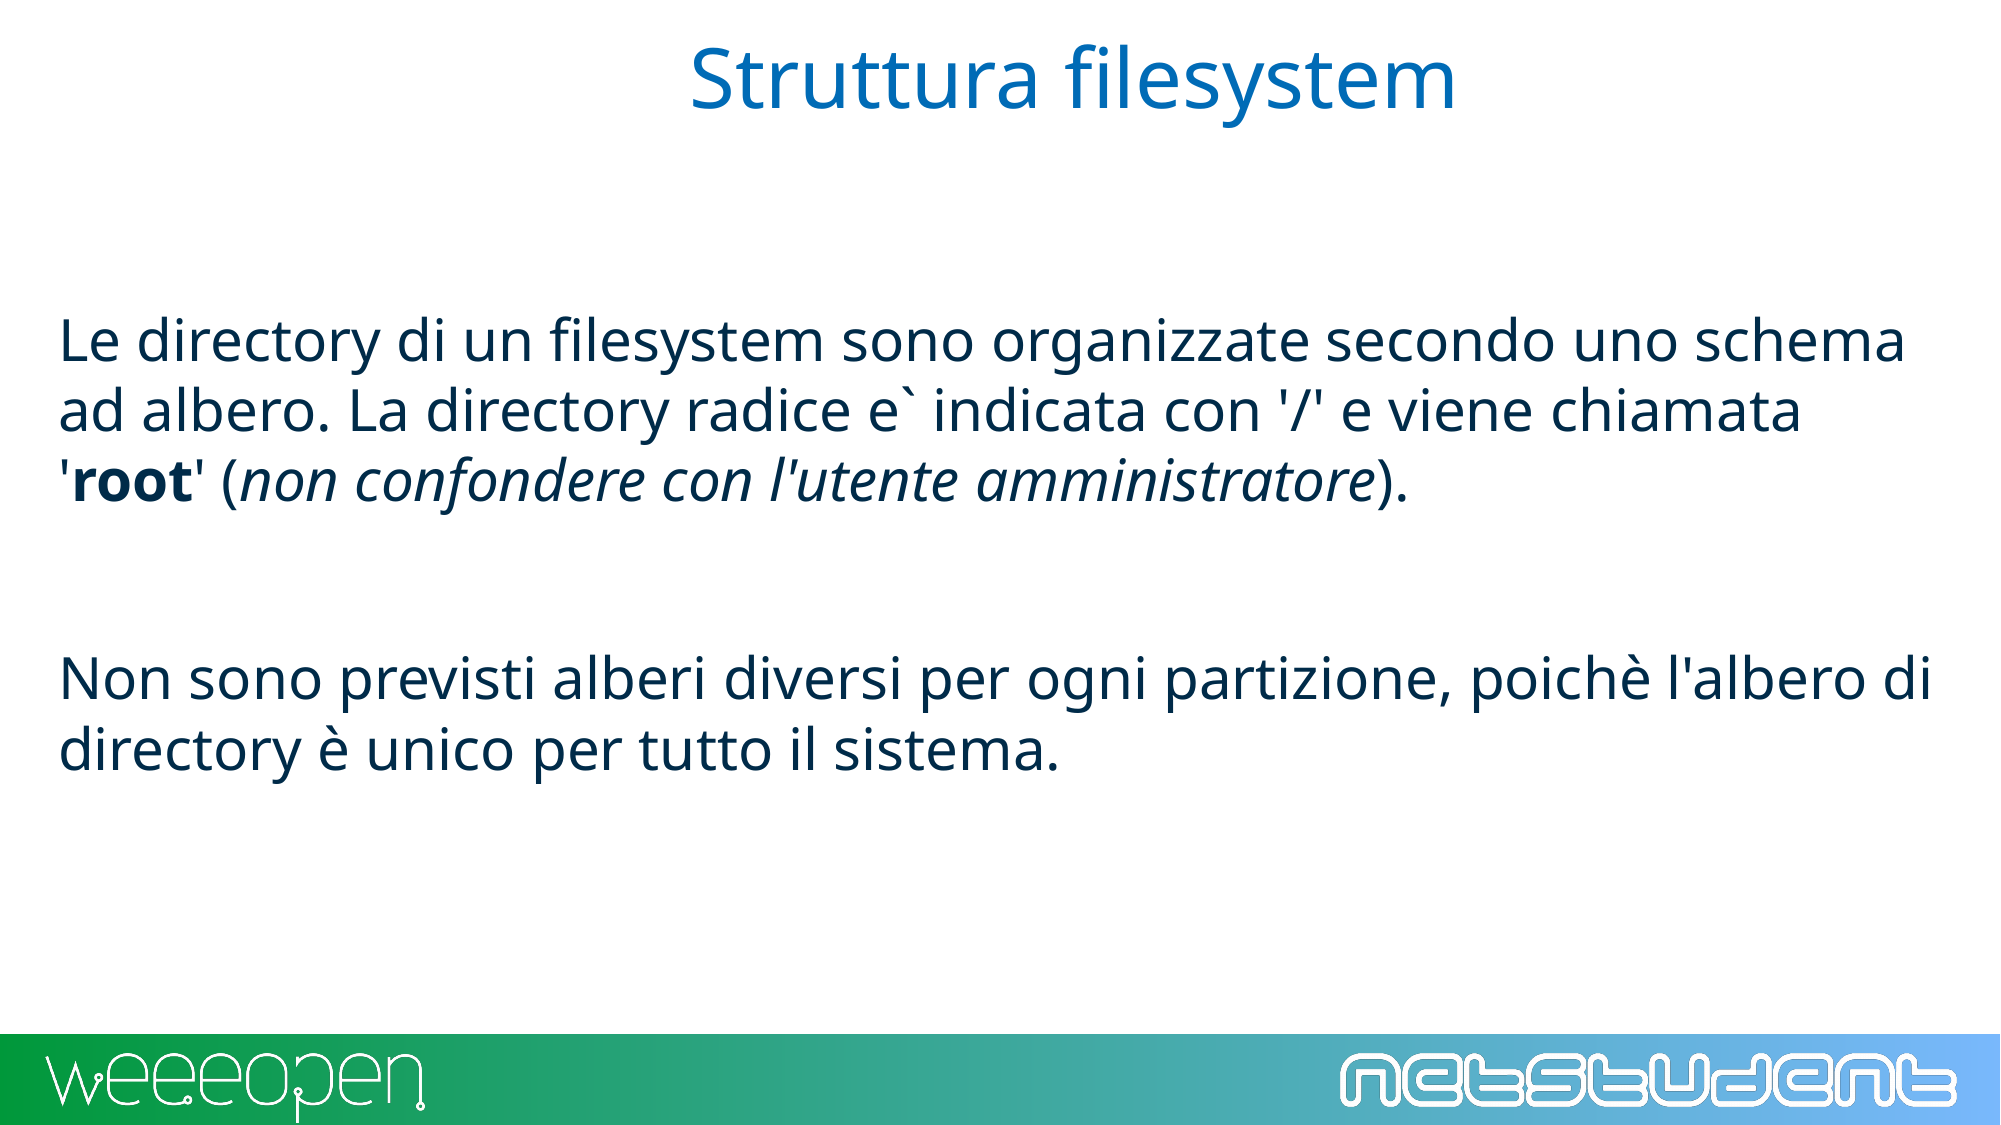

# Struttura filesystem
Le directory di un filesystem sono organizzate secondo uno schema ad albero. La directory radice e` indicata con '/' e viene chiamata 'root' (non confondere con l'utente amministratore).
Non sono previsti alberi diversi per ogni partizione, poichè l'albero di directory è unico per tutto il sistema.